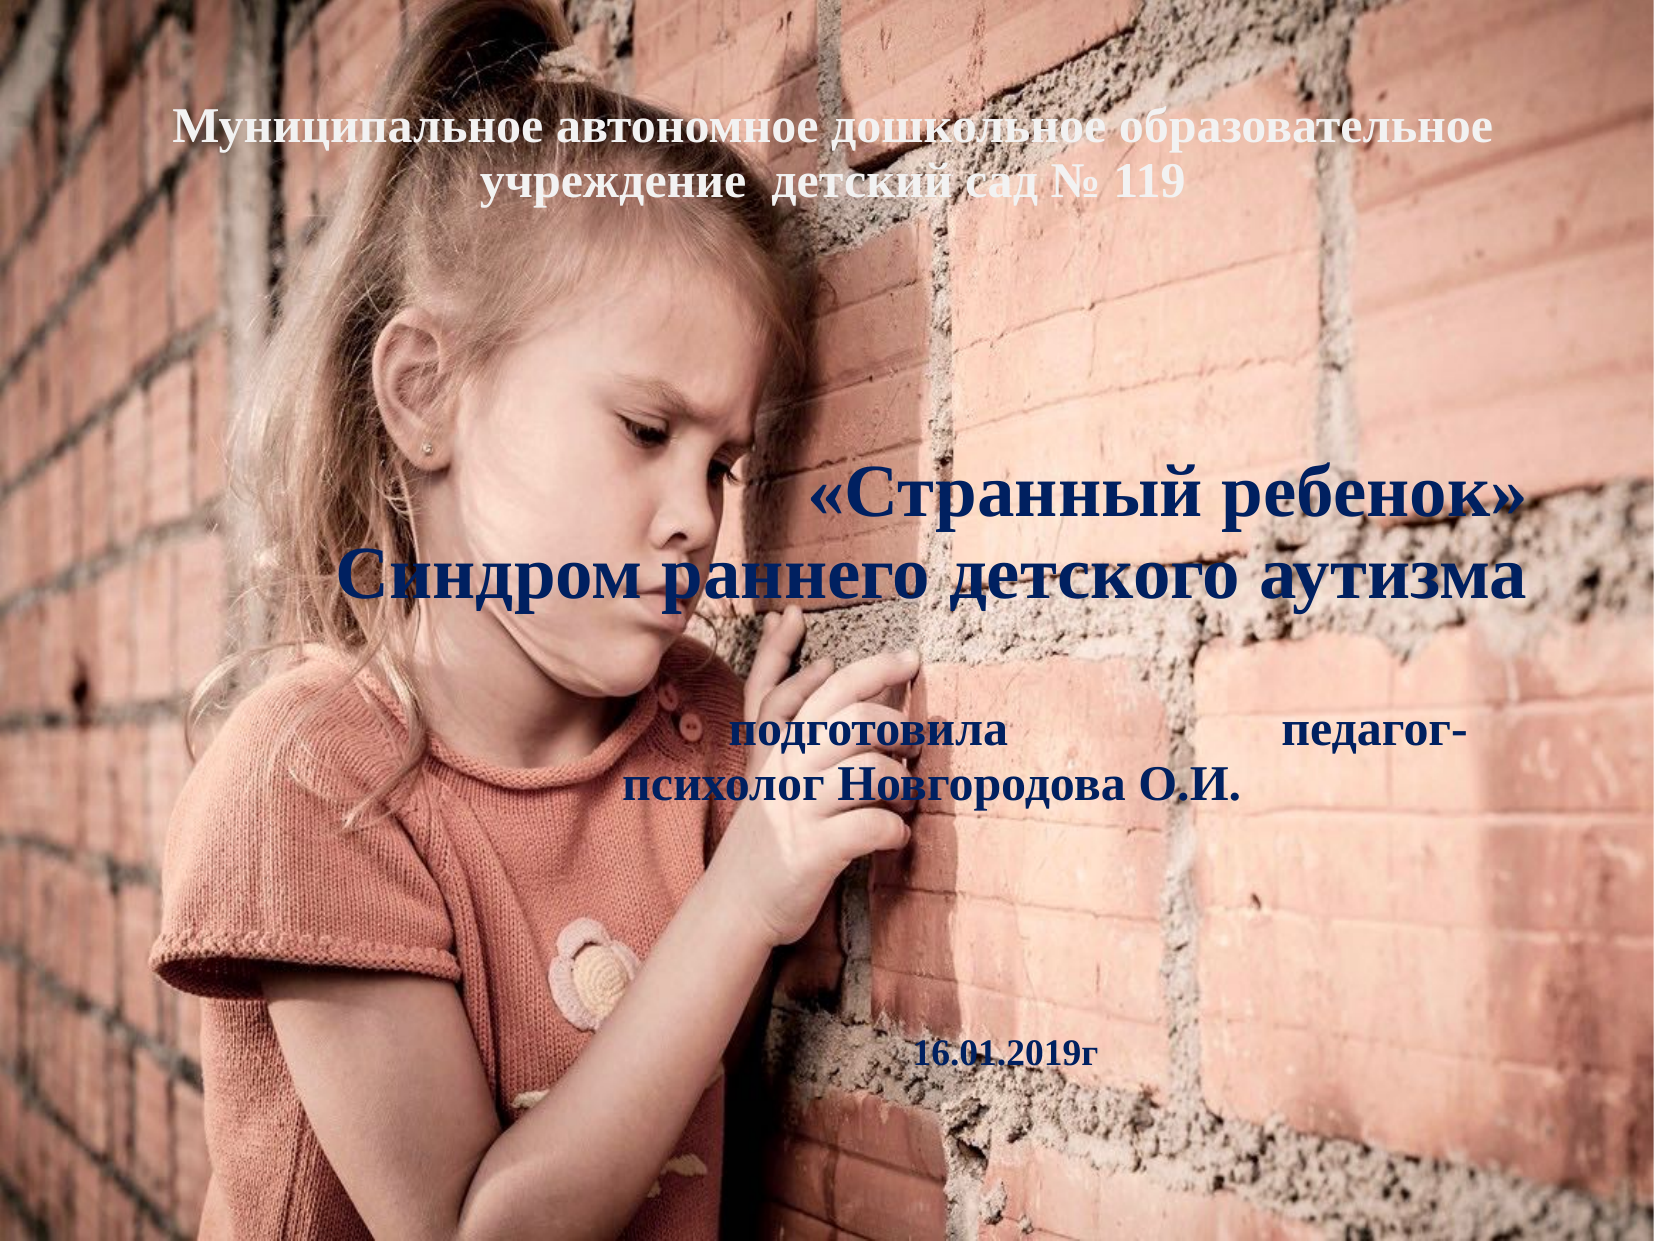

# Муниципальное автономное дошкольное образовательное учреждение детский сад № 119
«Странный ребенок»
Синдром раннего детского аутизма
				 подготовила				педагог-психолог Новгородова О.И.
		16.01.2019г